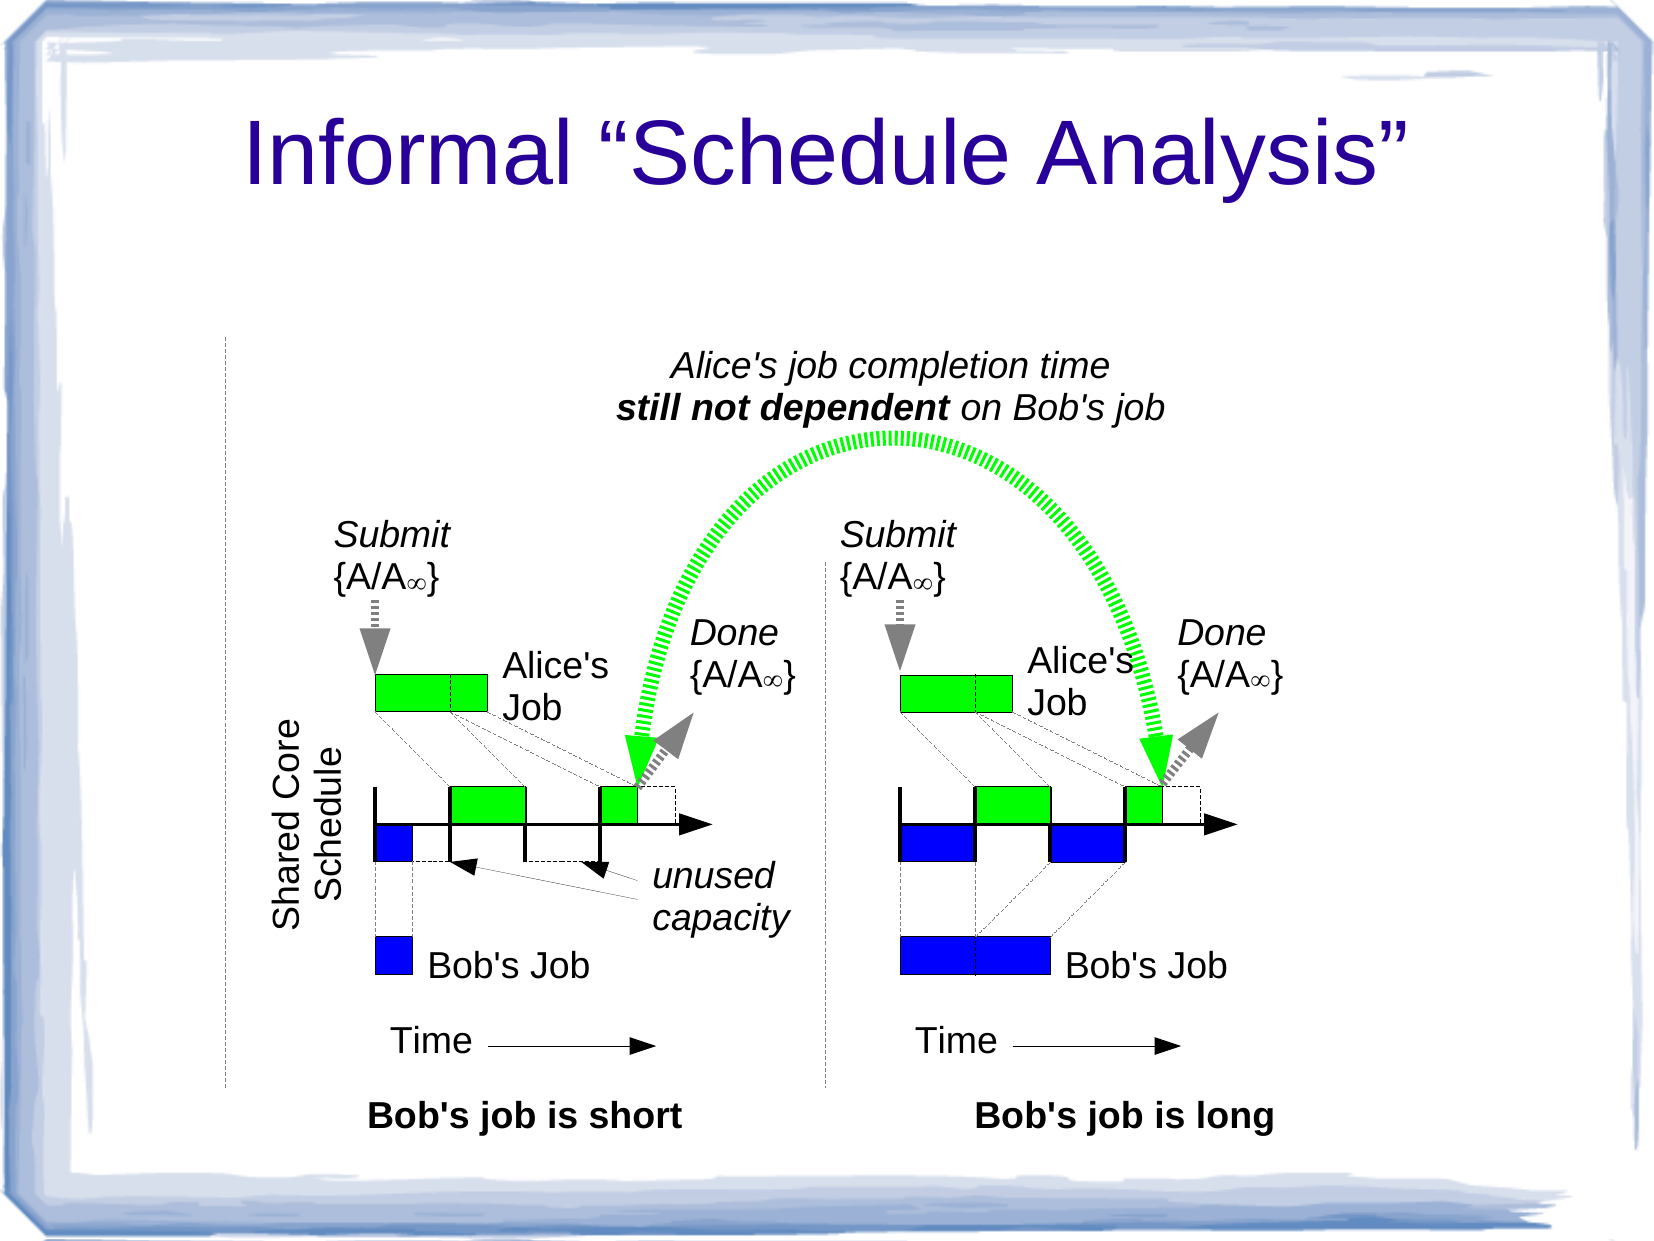

# Informal “Schedule Analysis”
Alice's job completion time
still not dependent on Bob's job
Submit
{A/A∞}
Submit
{A/A∞}
Done
{A/A∞}
Done
{A/A∞}
Alice's
Job
Alice's
Job
Shared Core
Schedule
unused
capacity
Bob's Job
Bob's Job
Time
Time
Bob's job is short
Bob's job is long